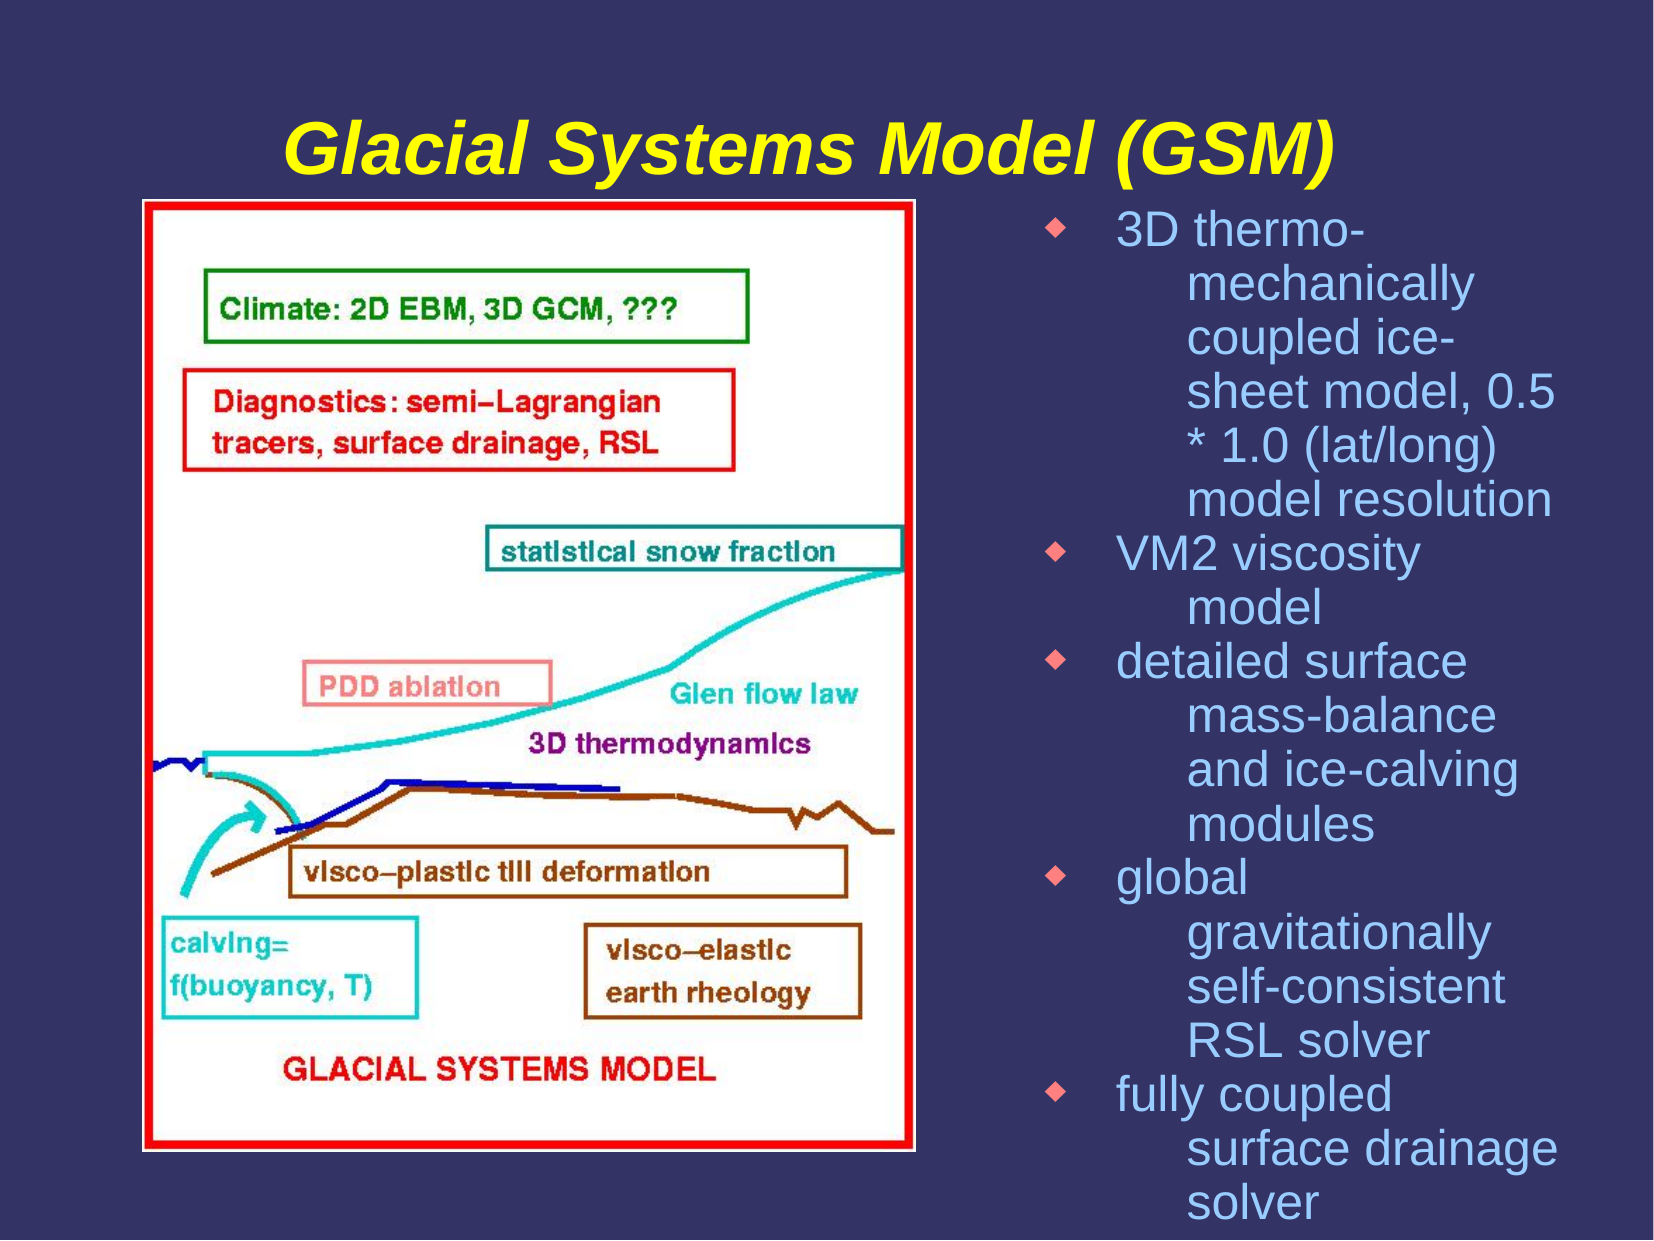

# Glacial Systems Model (GSM)
3D thermo-mechanically coupled ice-sheet model, 0.5 * 1.0 (lat/long) model resolution
VM2 viscosity model
detailed surface mass-balance and ice-calving modules
global gravitationally self-consistent RSL solver
fully coupled surface drainage solver